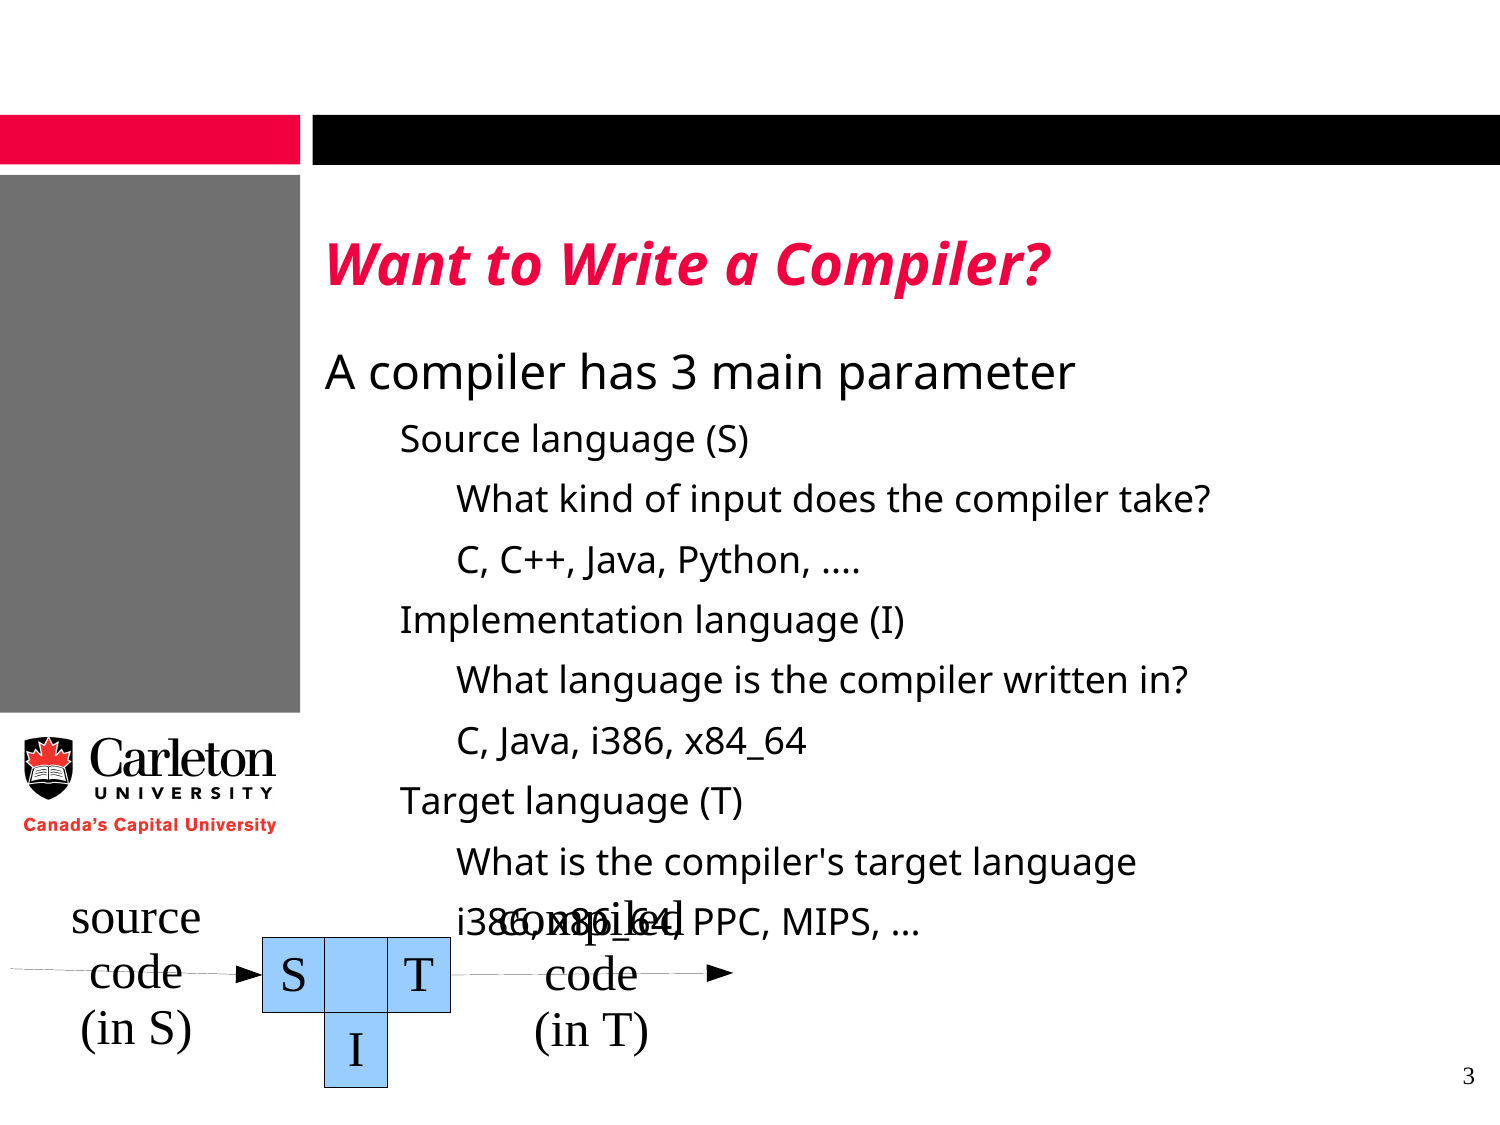

# Want to Write a Compiler?
A compiler has 3 main parameter
Source language (S)
What kind of input does the compiler take?
C, C++, Java, Python, ....
Implementation language (I)
What language is the compiler written in?
C, Java, i386, x84_64
Target language (T)
What is the compiler's target language
i386, x86_64, PPC, MIPS, ...
S
T
I
3